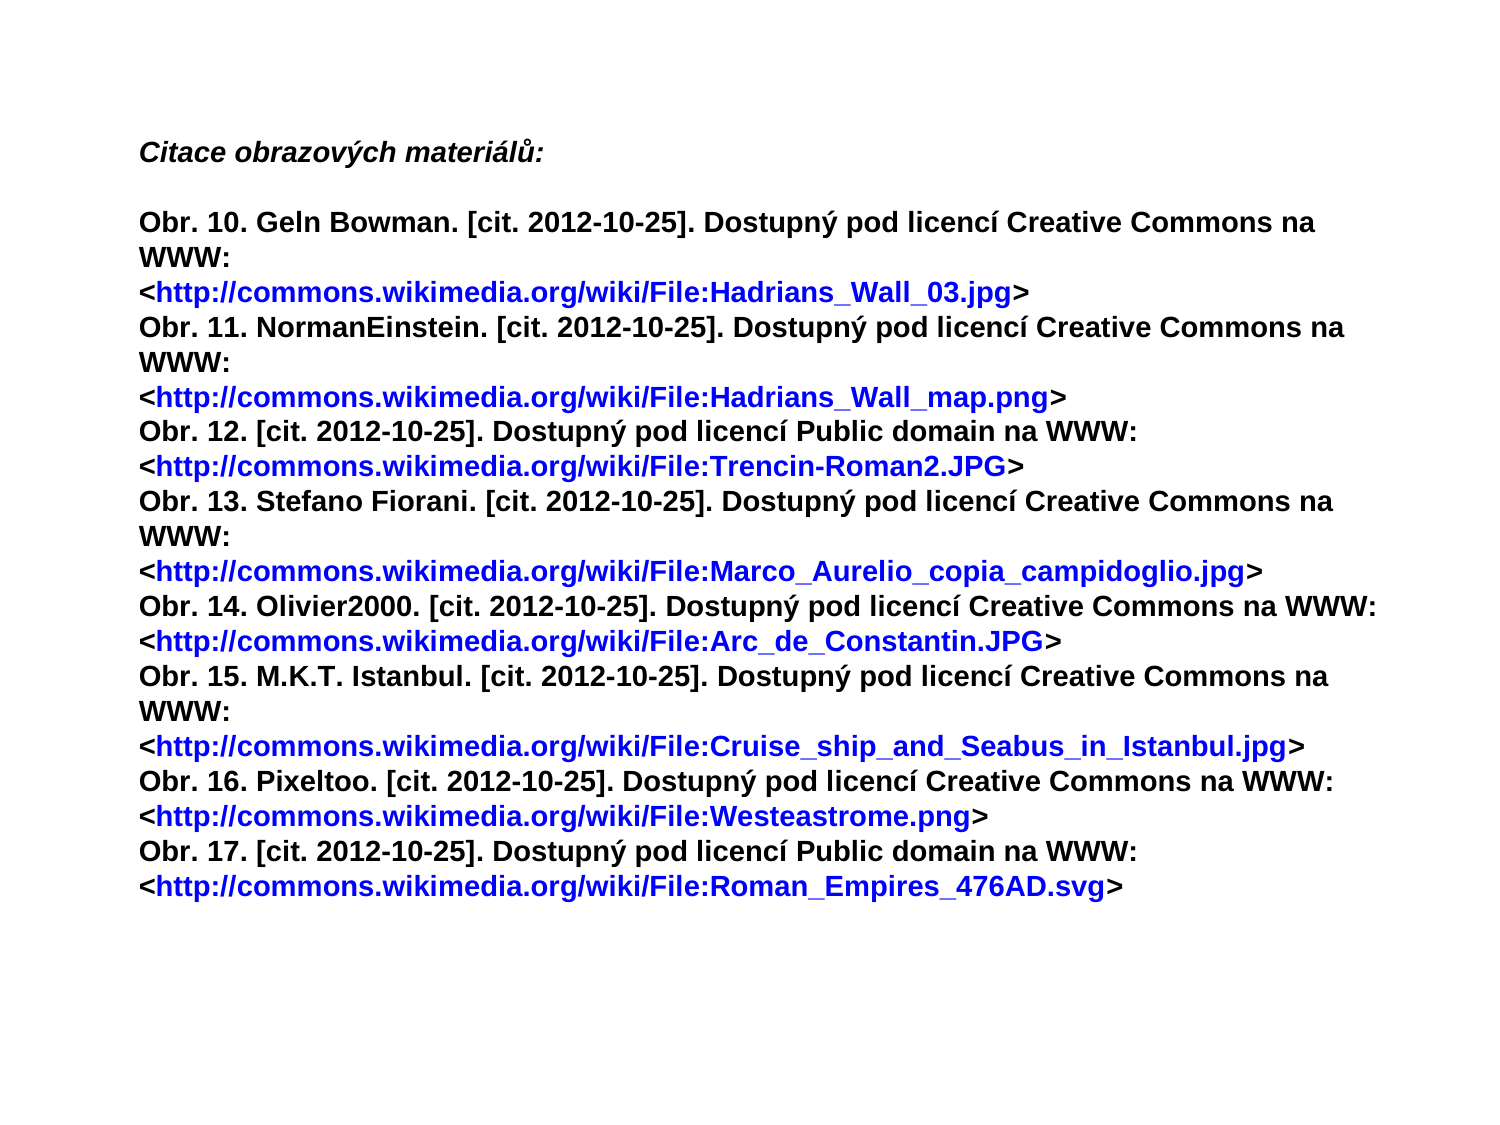

Citace obrazových materiálů:
Obr. 10. Geln Bowman. [cit. 2012-10-25]. Dostupný pod licencí Creative Commons na WWW:
<http://commons.wikimedia.org/wiki/File:Hadrians_Wall_03.jpg>
Obr. 11. NormanEinstein. [cit. 2012-10-25]. Dostupný pod licencí Creative Commons na WWW:
<http://commons.wikimedia.org/wiki/File:Hadrians_Wall_map.png>
Obr. 12. [cit. 2012-10-25]. Dostupný pod licencí Public domain na WWW:
<http://commons.wikimedia.org/wiki/File:Trencin-Roman2.JPG>
Obr. 13. Stefano Fiorani. [cit. 2012-10-25]. Dostupný pod licencí Creative Commons na WWW:
<http://commons.wikimedia.org/wiki/File:Marco_Aurelio_copia_campidoglio.jpg>
Obr. 14. Olivier2000. [cit. 2012-10-25]. Dostupný pod licencí Creative Commons na WWW:
<http://commons.wikimedia.org/wiki/File:Arc_de_Constantin.JPG>
Obr. 15. M.K.T. Istanbul. [cit. 2012-10-25]. Dostupný pod licencí Creative Commons na WWW:
<http://commons.wikimedia.org/wiki/File:Cruise_ship_and_Seabus_in_Istanbul.jpg>
Obr. 16. Pixeltoo. [cit. 2012-10-25]. Dostupný pod licencí Creative Commons na WWW:
<http://commons.wikimedia.org/wiki/File:Westeastrome.png>
Obr. 17. [cit. 2012-10-25]. Dostupný pod licencí Public domain na WWW:
<http://commons.wikimedia.org/wiki/File:Roman_Empires_476AD.svg>